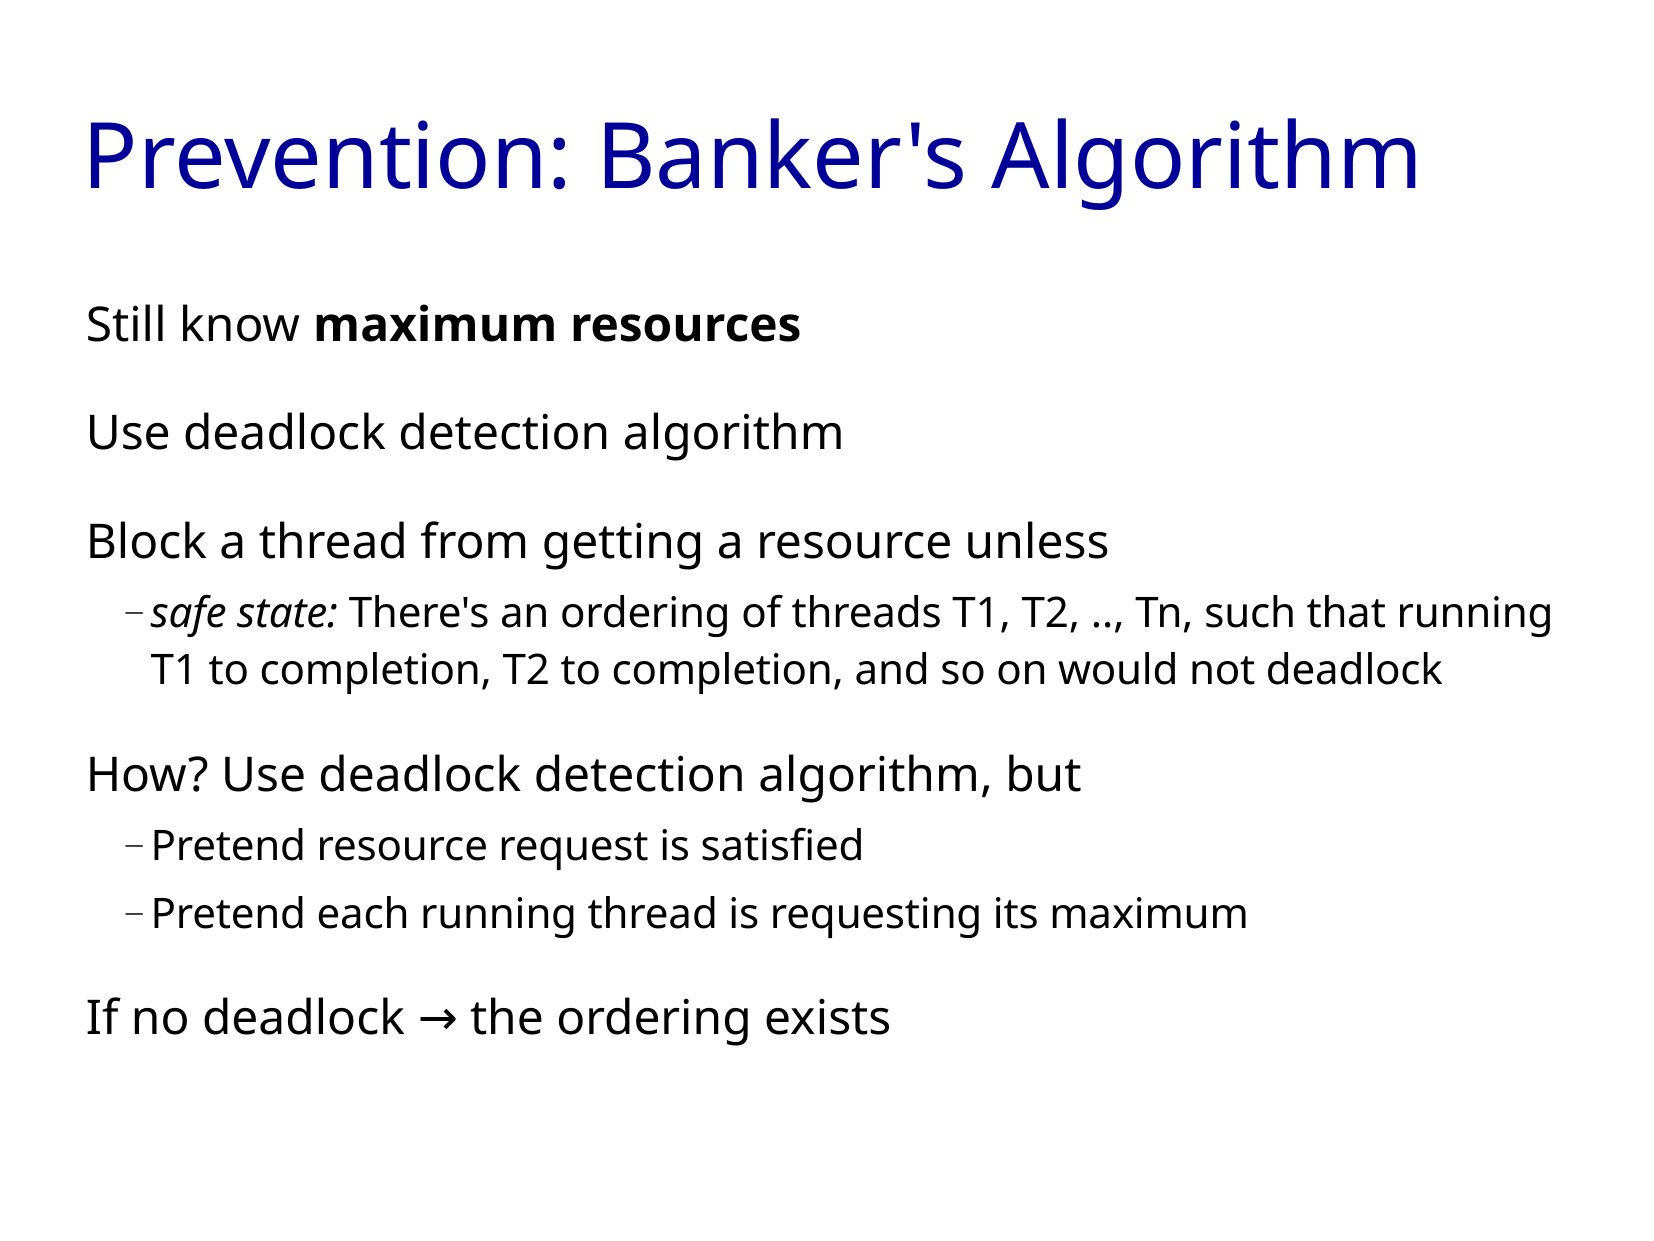

# Prevention: Banker's Algorithm
Still know maximum resources
Use deadlock detection algorithm
Block a thread from getting a resource unless
safe state: There's an ordering of threads T1, T2, .., Tn, such that running T1 to completion, T2 to completion, and so on would not deadlock
How? Use deadlock detection algorithm, but
Pretend resource request is satisfied
Pretend each running thread is requesting its maximum
If no deadlock → the ordering exists